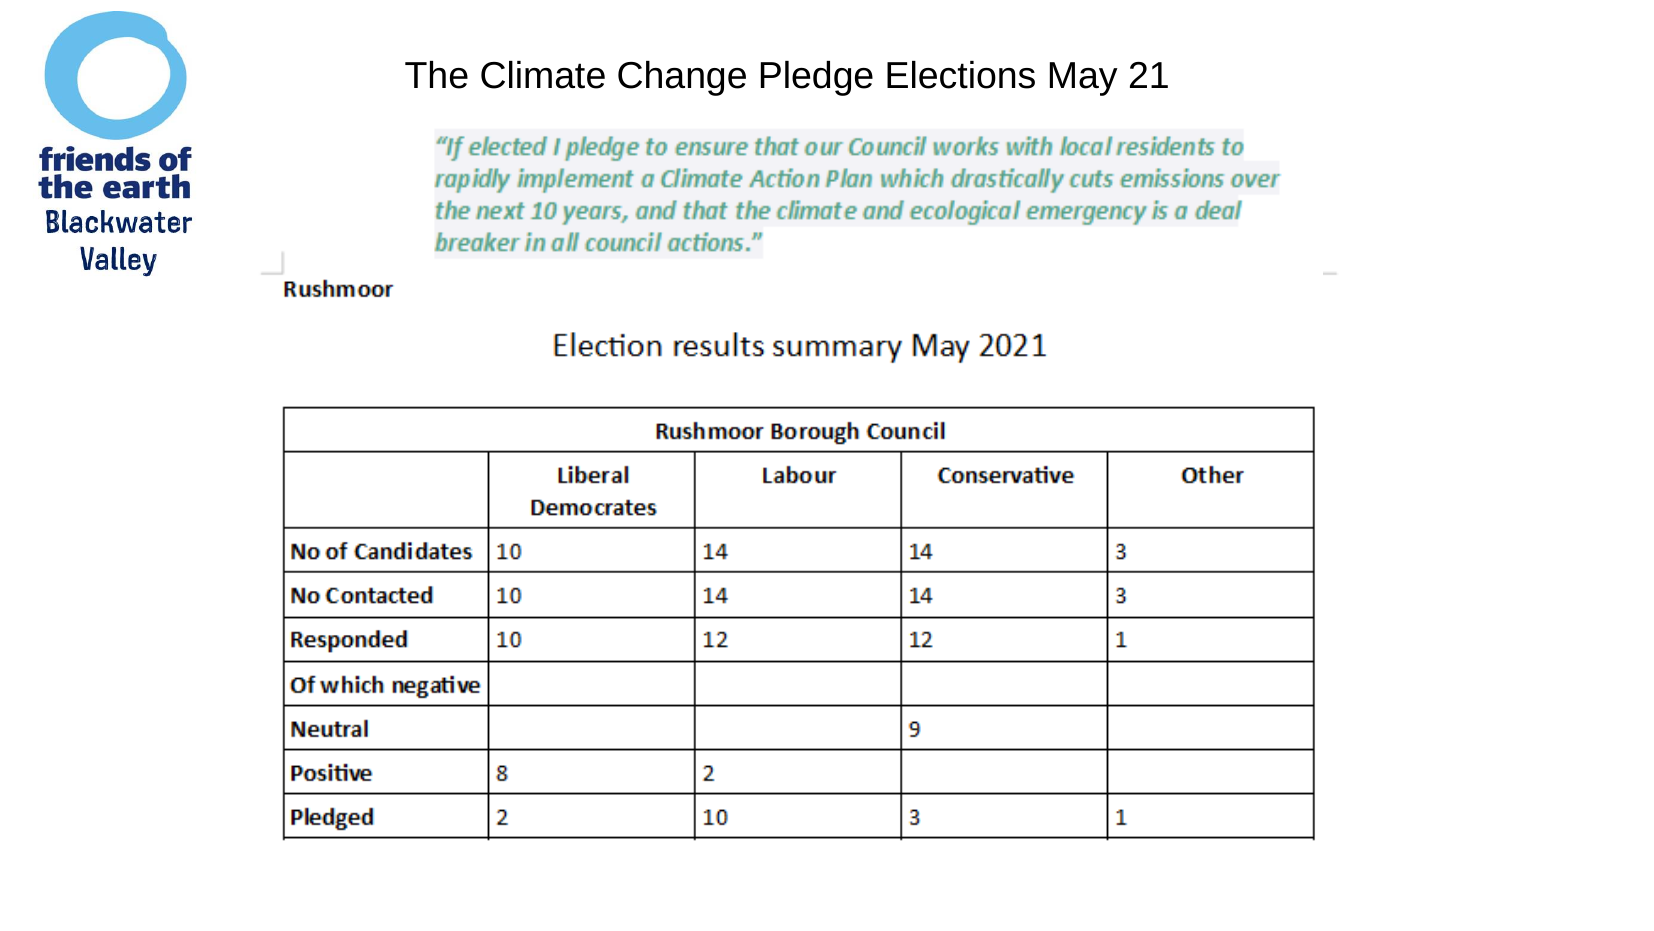

The Climate Change Pledge Elections May 21